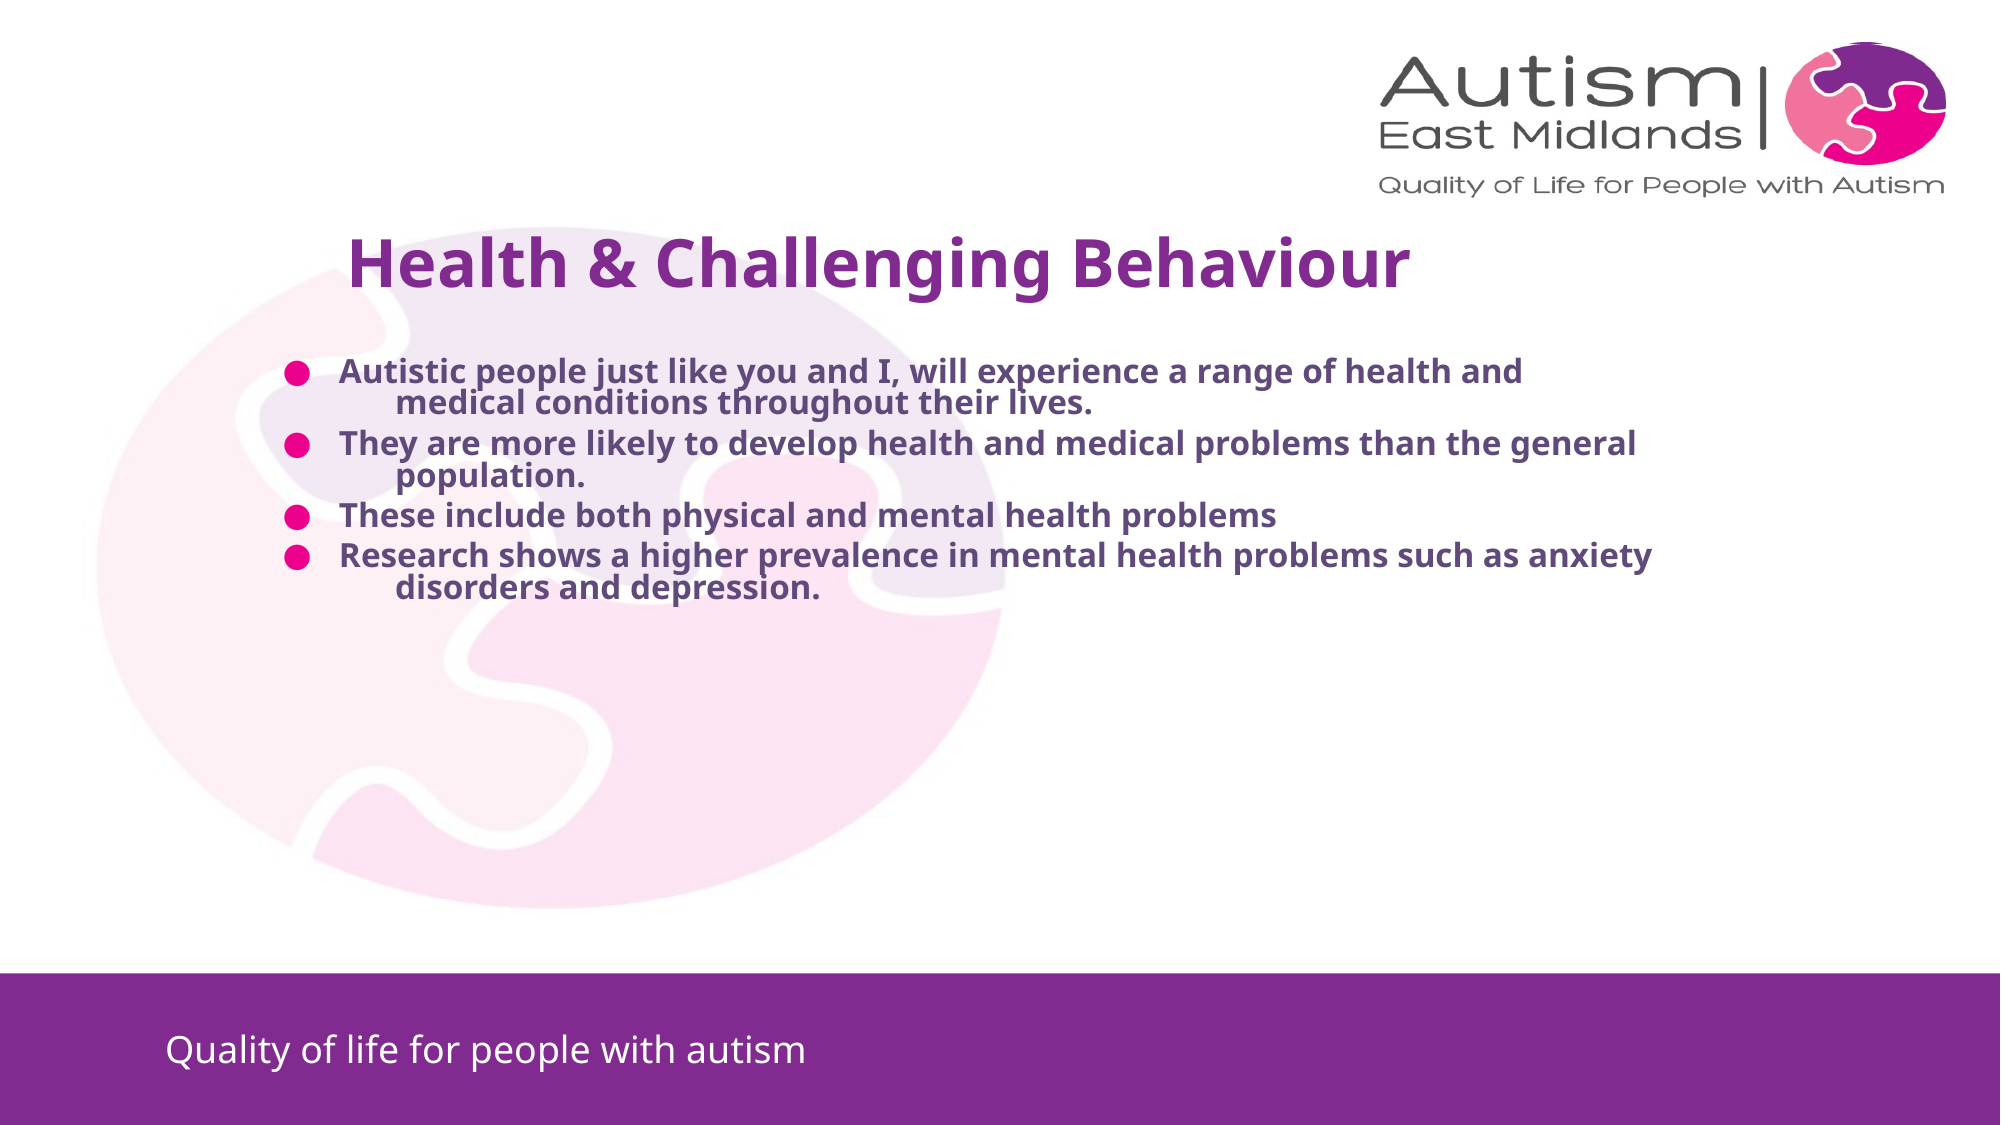

# Health & Challenging Behaviour
Autistic people just like you and I, will experience a range of health and medical conditions throughout their lives.
They are more likely to develop health and medical problems than the general population.
These include both physical and mental health problems
Research shows a higher prevalence in mental health problems such as anxiety disorders and depression.